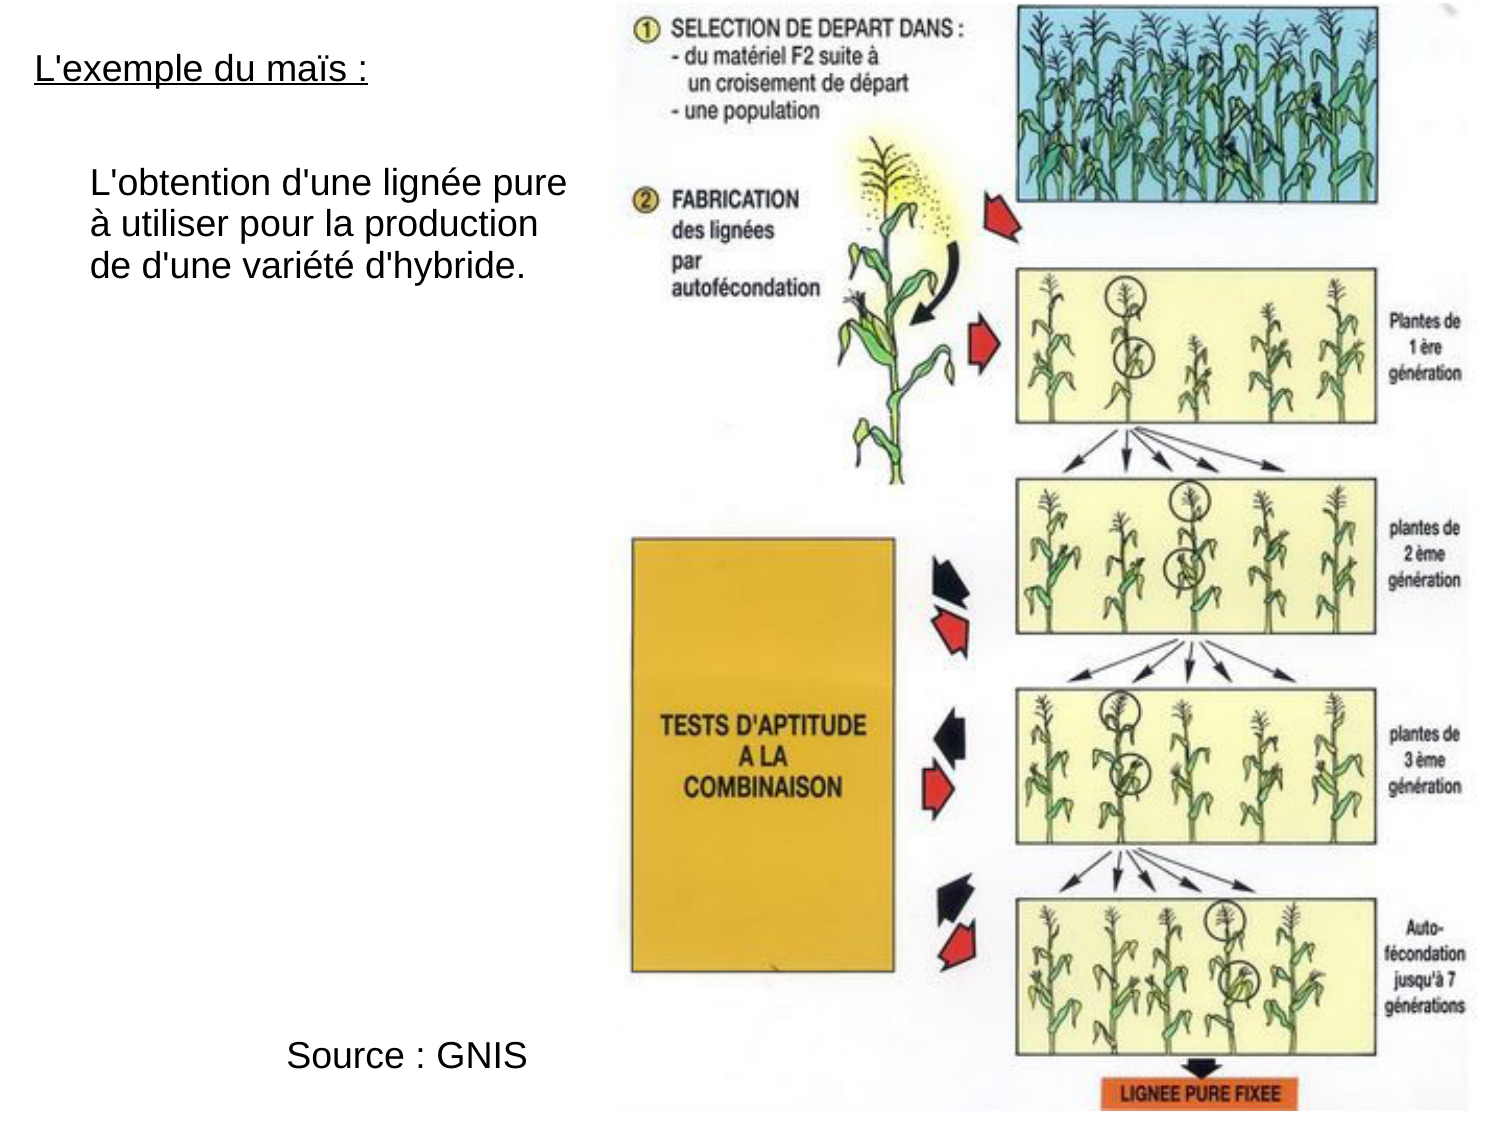

L'exemple du maïs :
#
L'obtention d'une lignée pure
à utiliser pour la production
de d'une variété d'hybride.
Source : GNIS